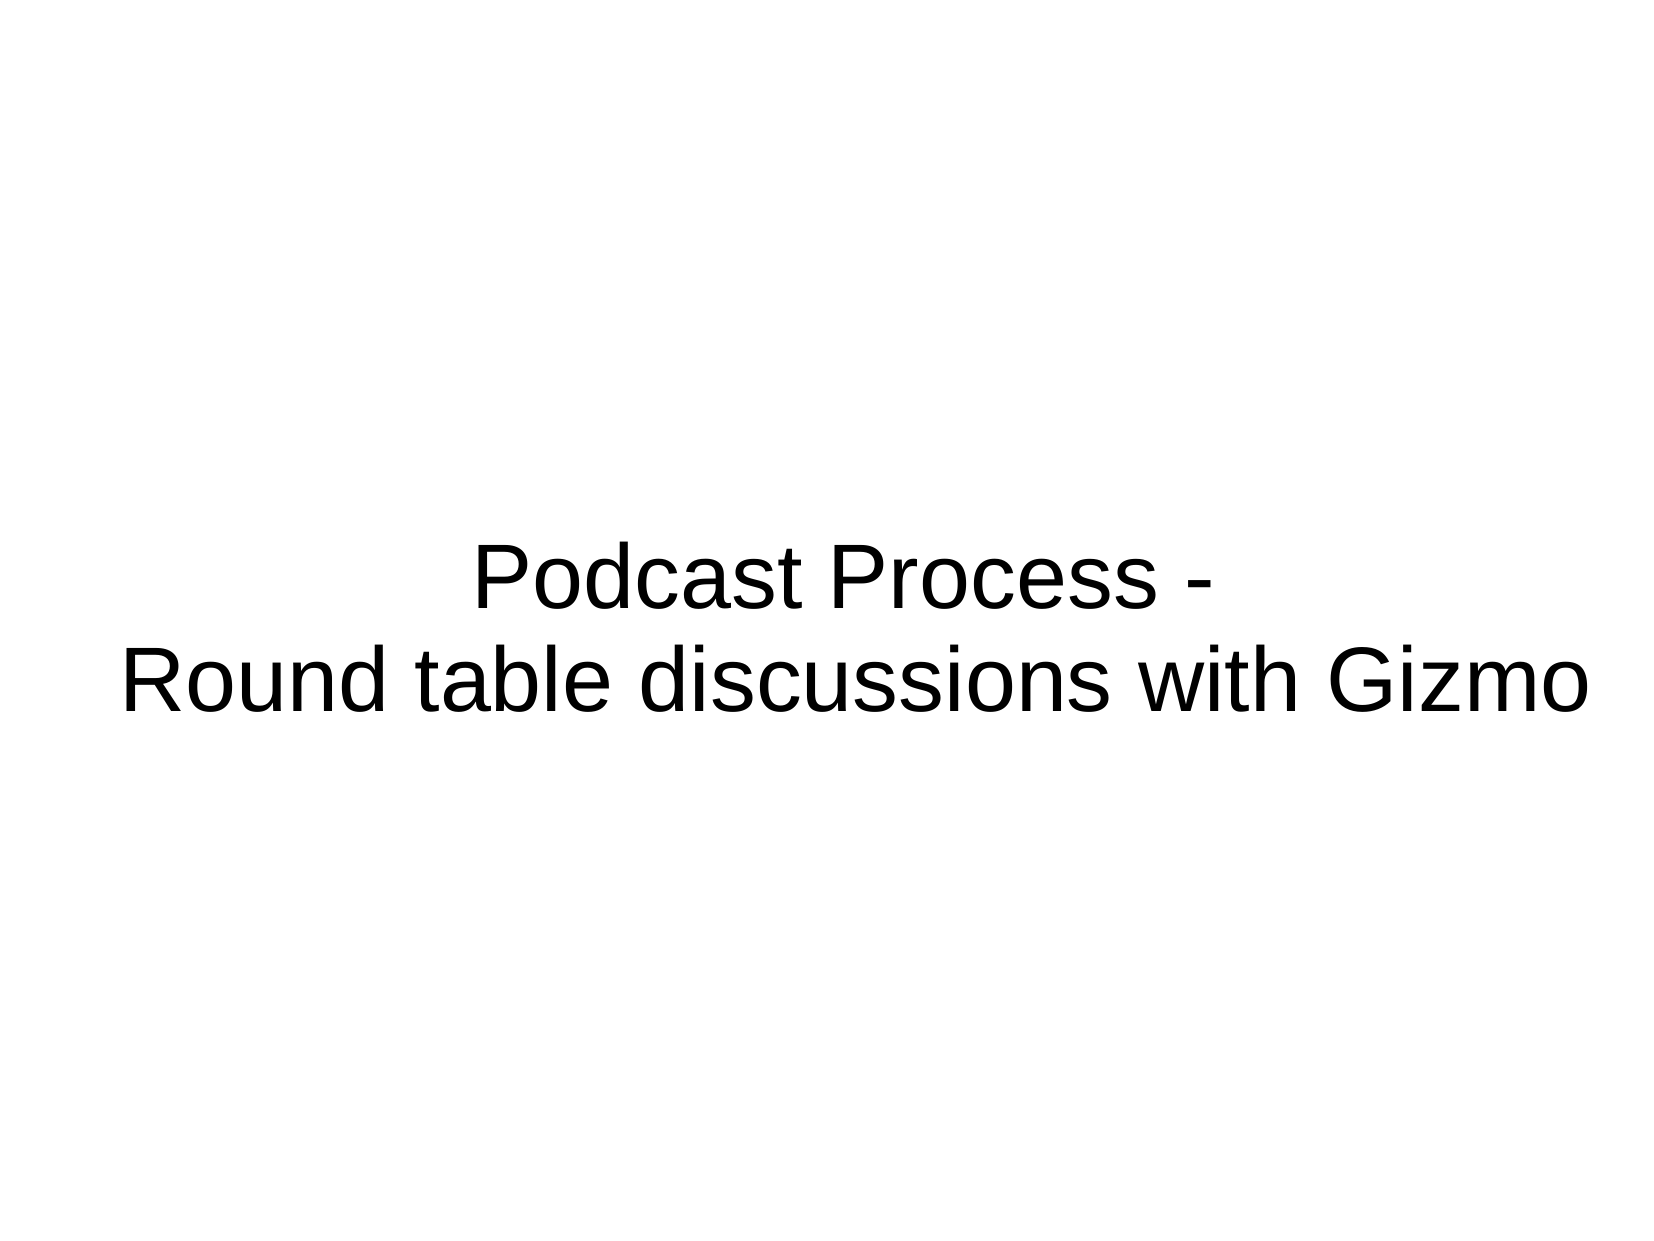

# Podcast Process - Round table discussions with Gizmo